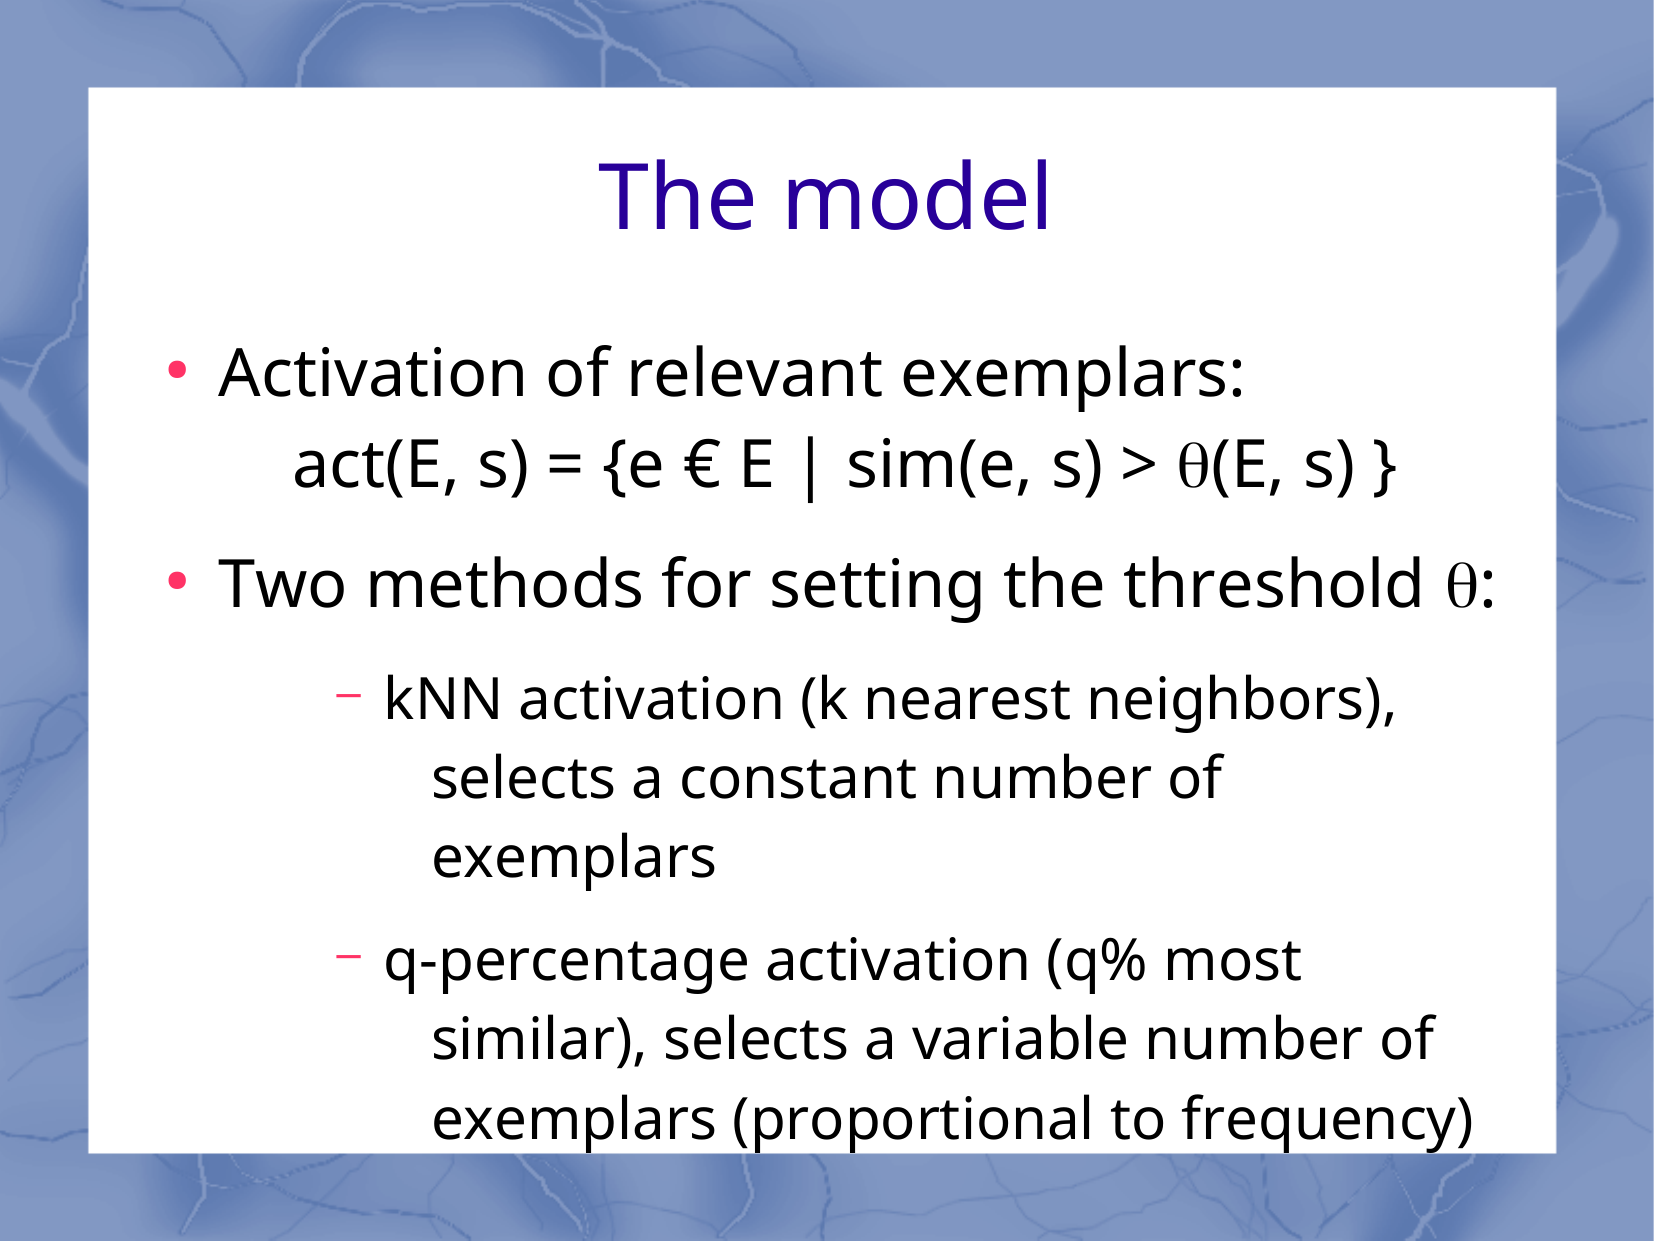

# The model
Activation of relevant exemplars:
	act(E, s) = {e € E | sim(e, s) > q(E, s) }
Two methods for setting the threshold q:
kNN activation (k nearest neighbors), selects a constant number of exemplars
q-percentage activation (q% most similar), selects a variable number of exemplars (proportional to frequency)